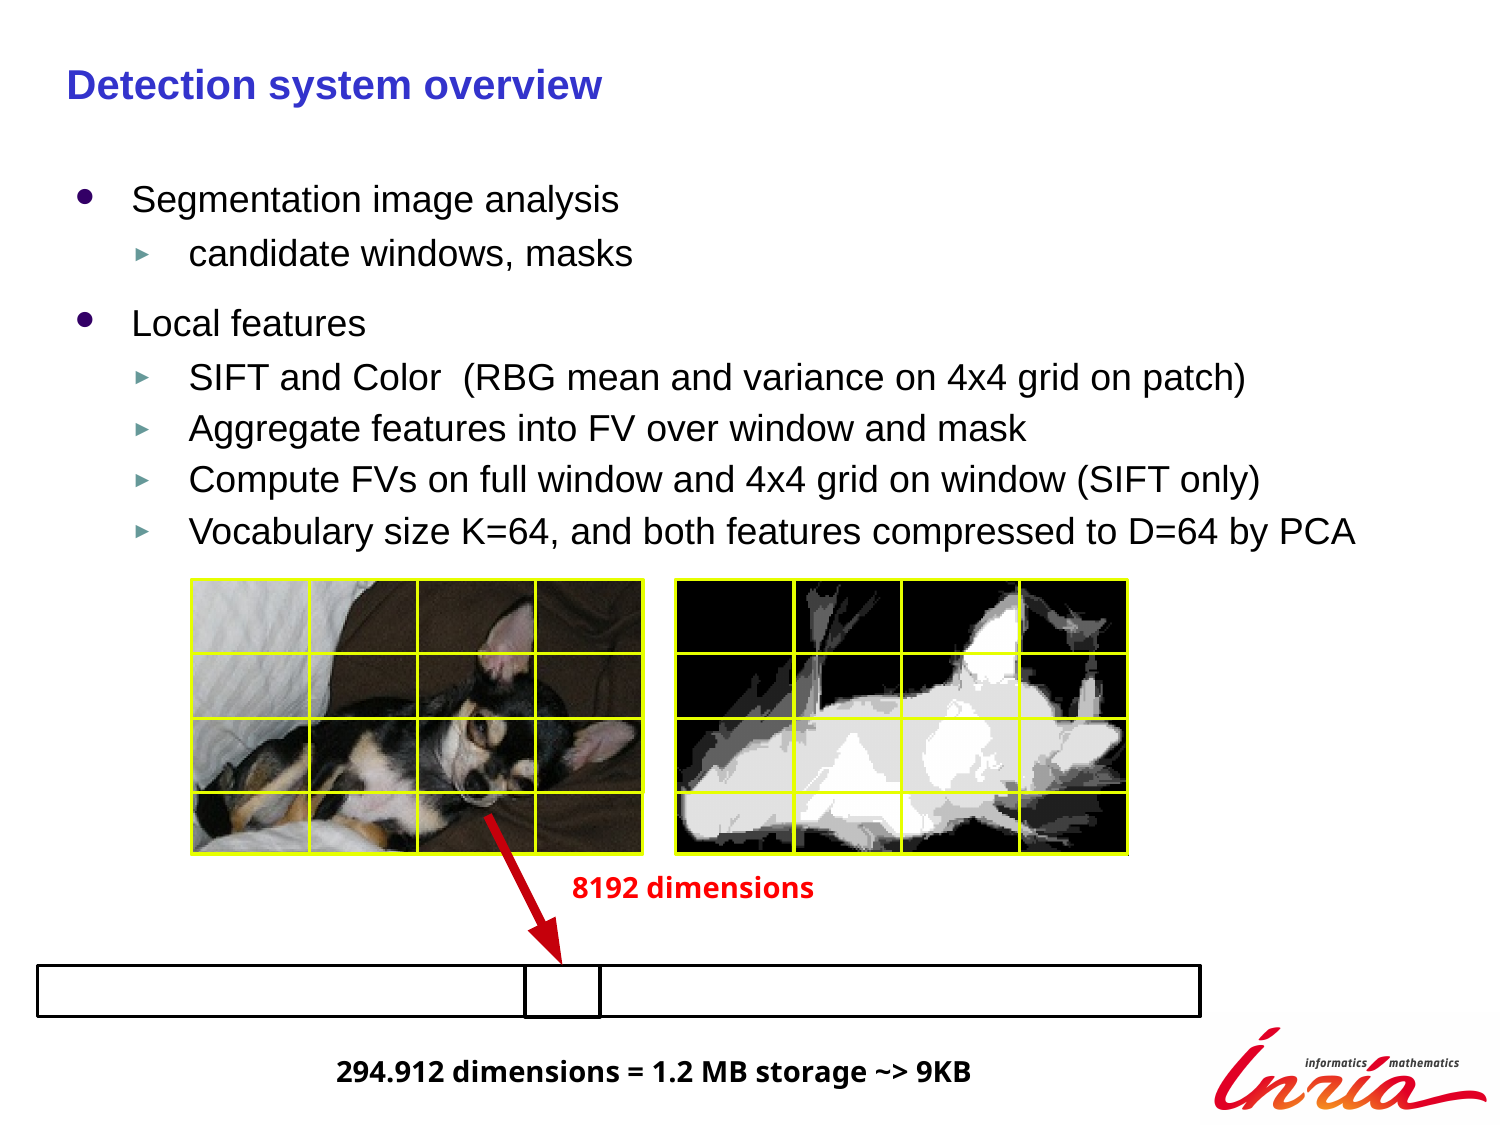

# Detection system overview
Segmentation image analysis
candidate windows, masks
Local features
SIFT and Color (RBG mean and variance on 4x4 grid on patch)
Aggregate features into FV over window and mask
Compute FVs on full window and 4x4 grid on window (SIFT only)
Vocabulary size K=64, and both features compressed to D=64 by PCA
8192 dimensions
294.912 dimensions = 1.2 MB storage ~> 9KB